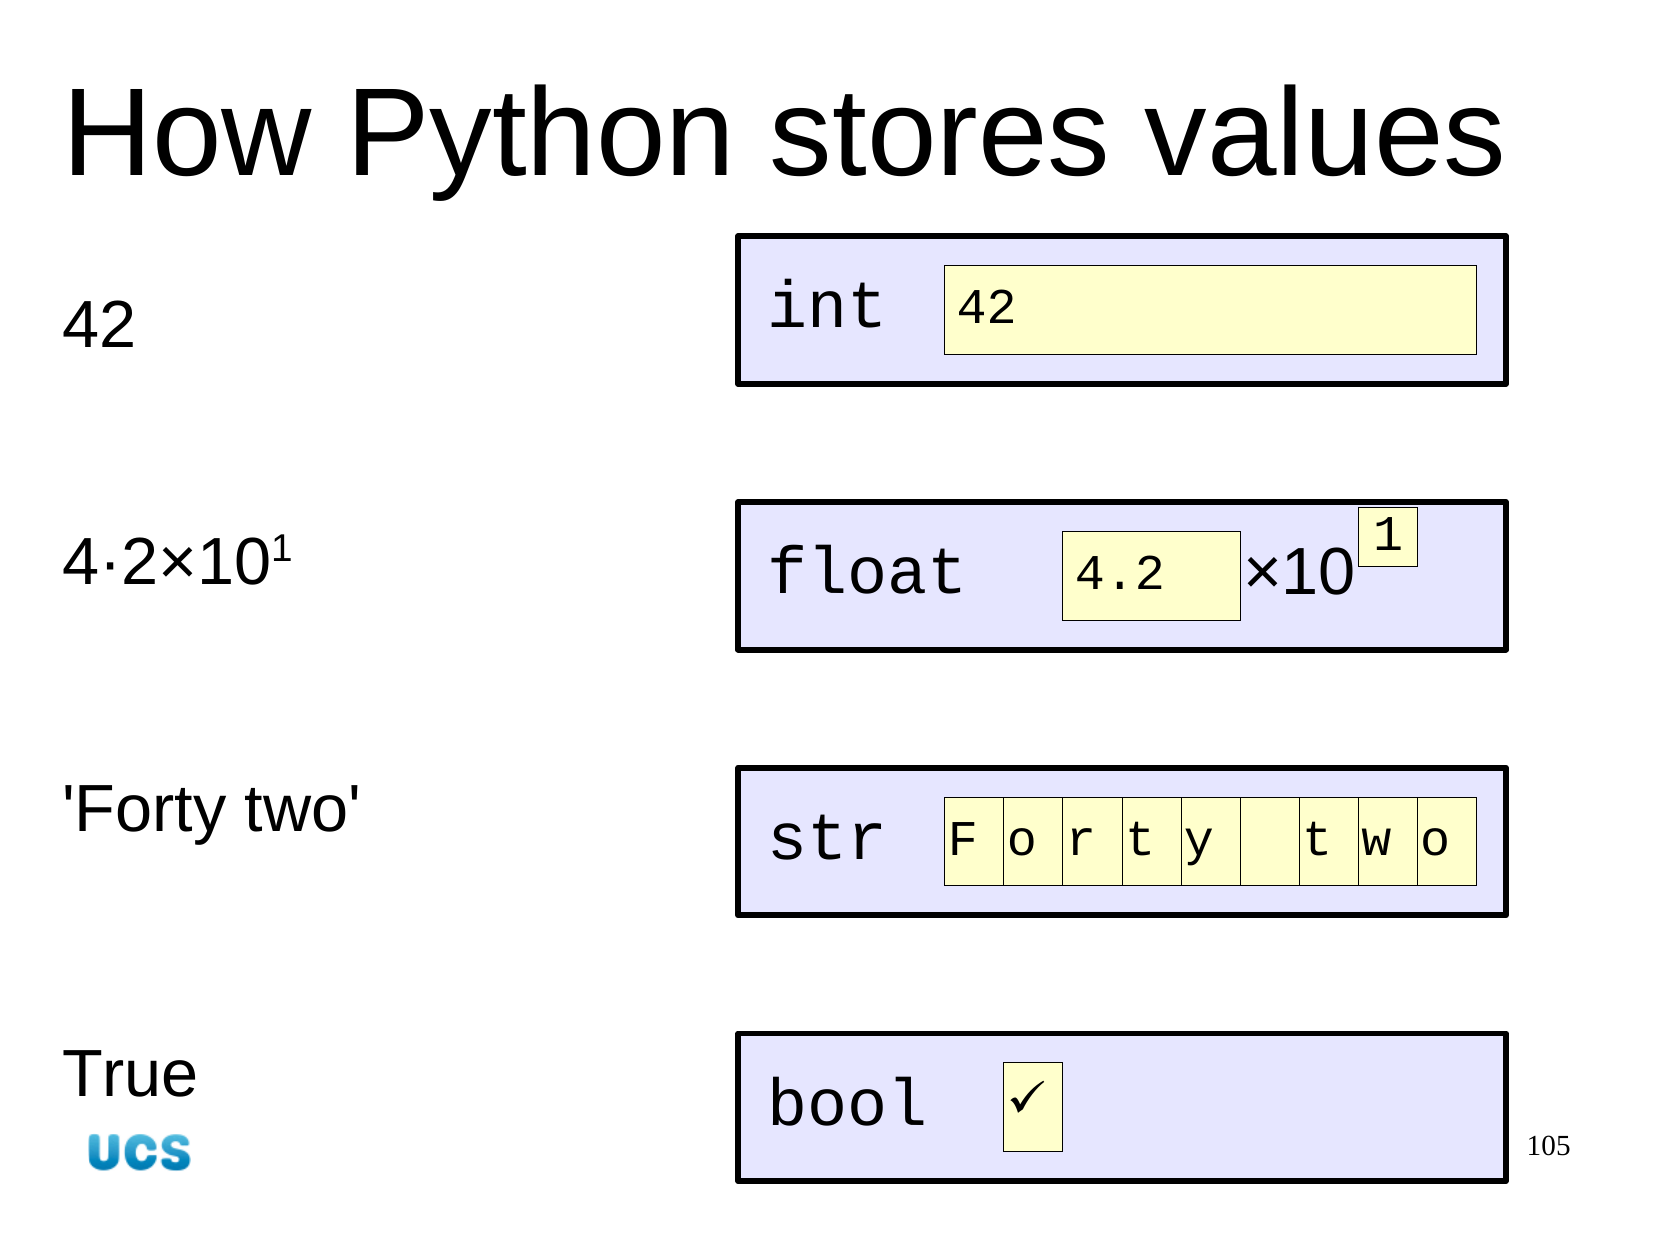

How Python stores values
int
42
42
float
1
4·2×101
4.2
×10
'Forty two'
str
F
o
r
t
y
t
w
o
True
bool
✓
105